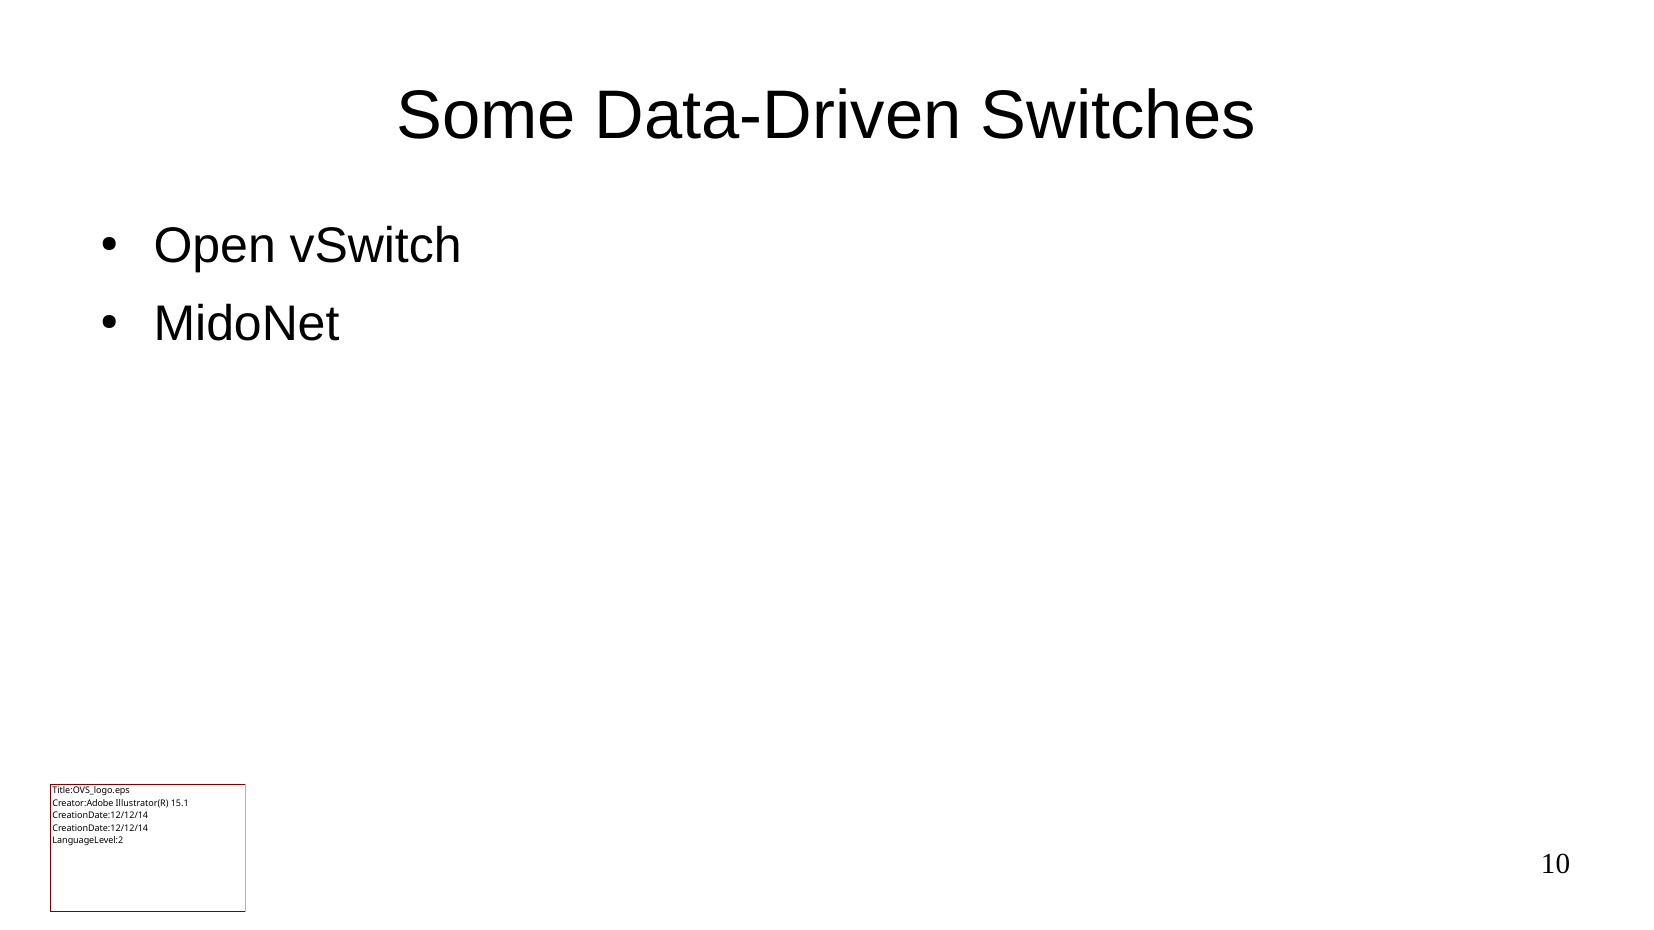

# Some Data-Driven Switches
Open vSwitch
MidoNet
10